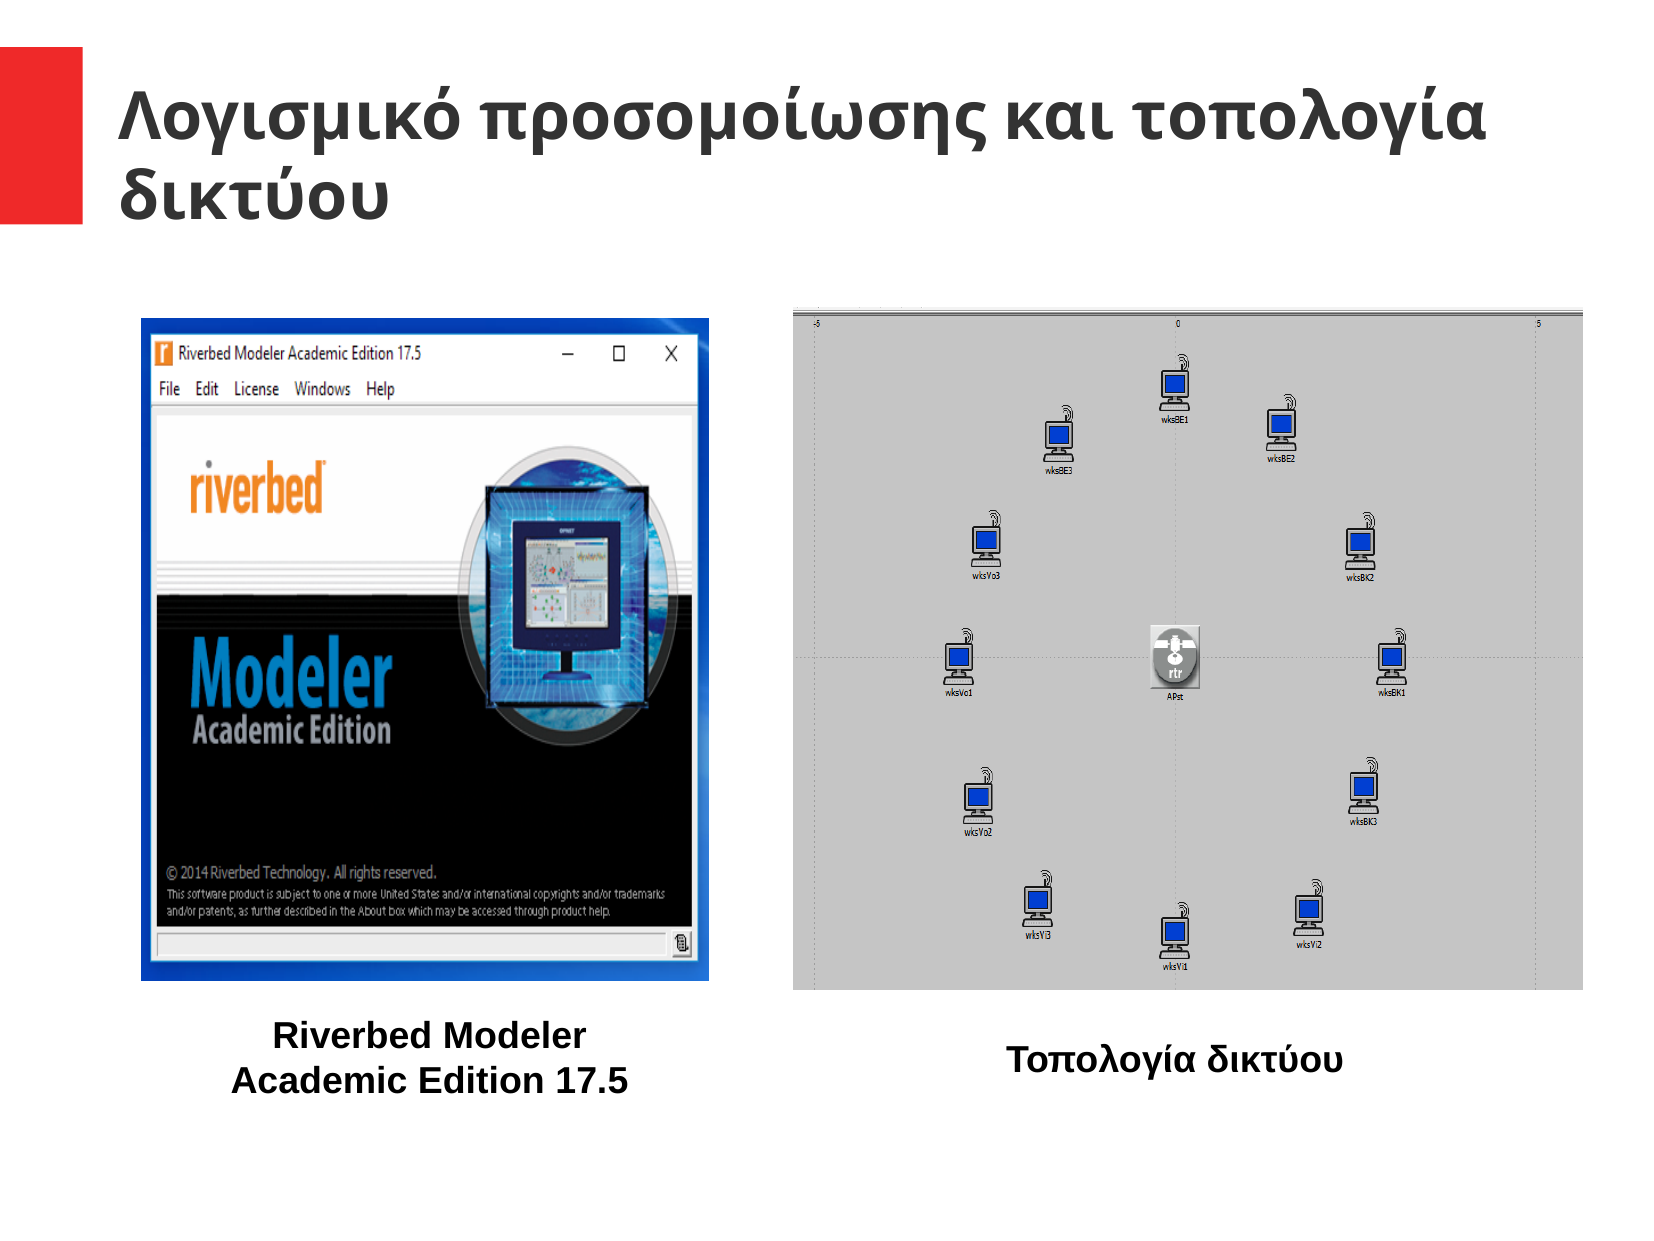

Λογισμικό προσομοίωσης και τοπολογία δικτύου
Riverbed Modeler Academic Edition 17.5
Τοπολογία δικτύου